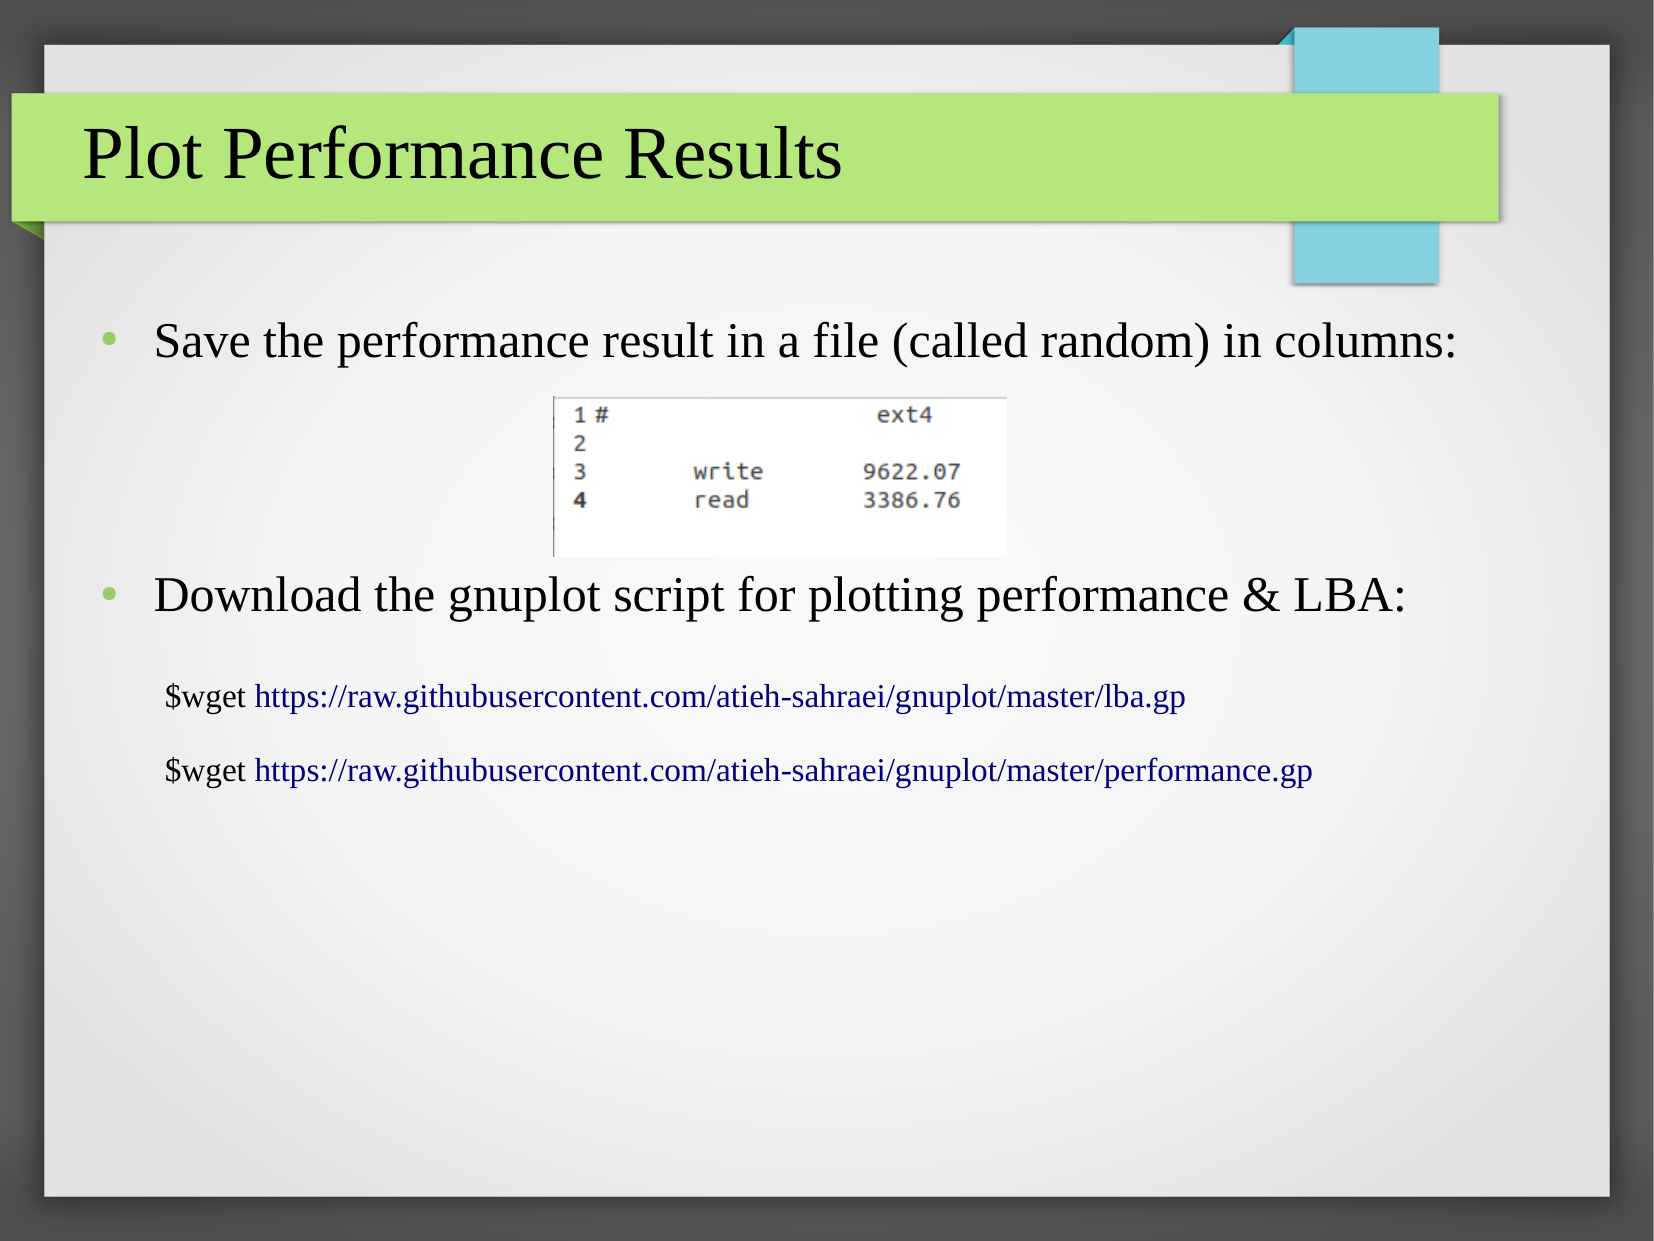

# Plot Performance Results
Save the performance result in a file (called random) in columns:
Download the gnuplot script for plotting performance & LBA:
$wget https://raw.githubusercontent.com/atieh-sahraei/gnuplot/master/lba.gp
$wget https://raw.githubusercontent.com/atieh-sahraei/gnuplot/master/performance.gp